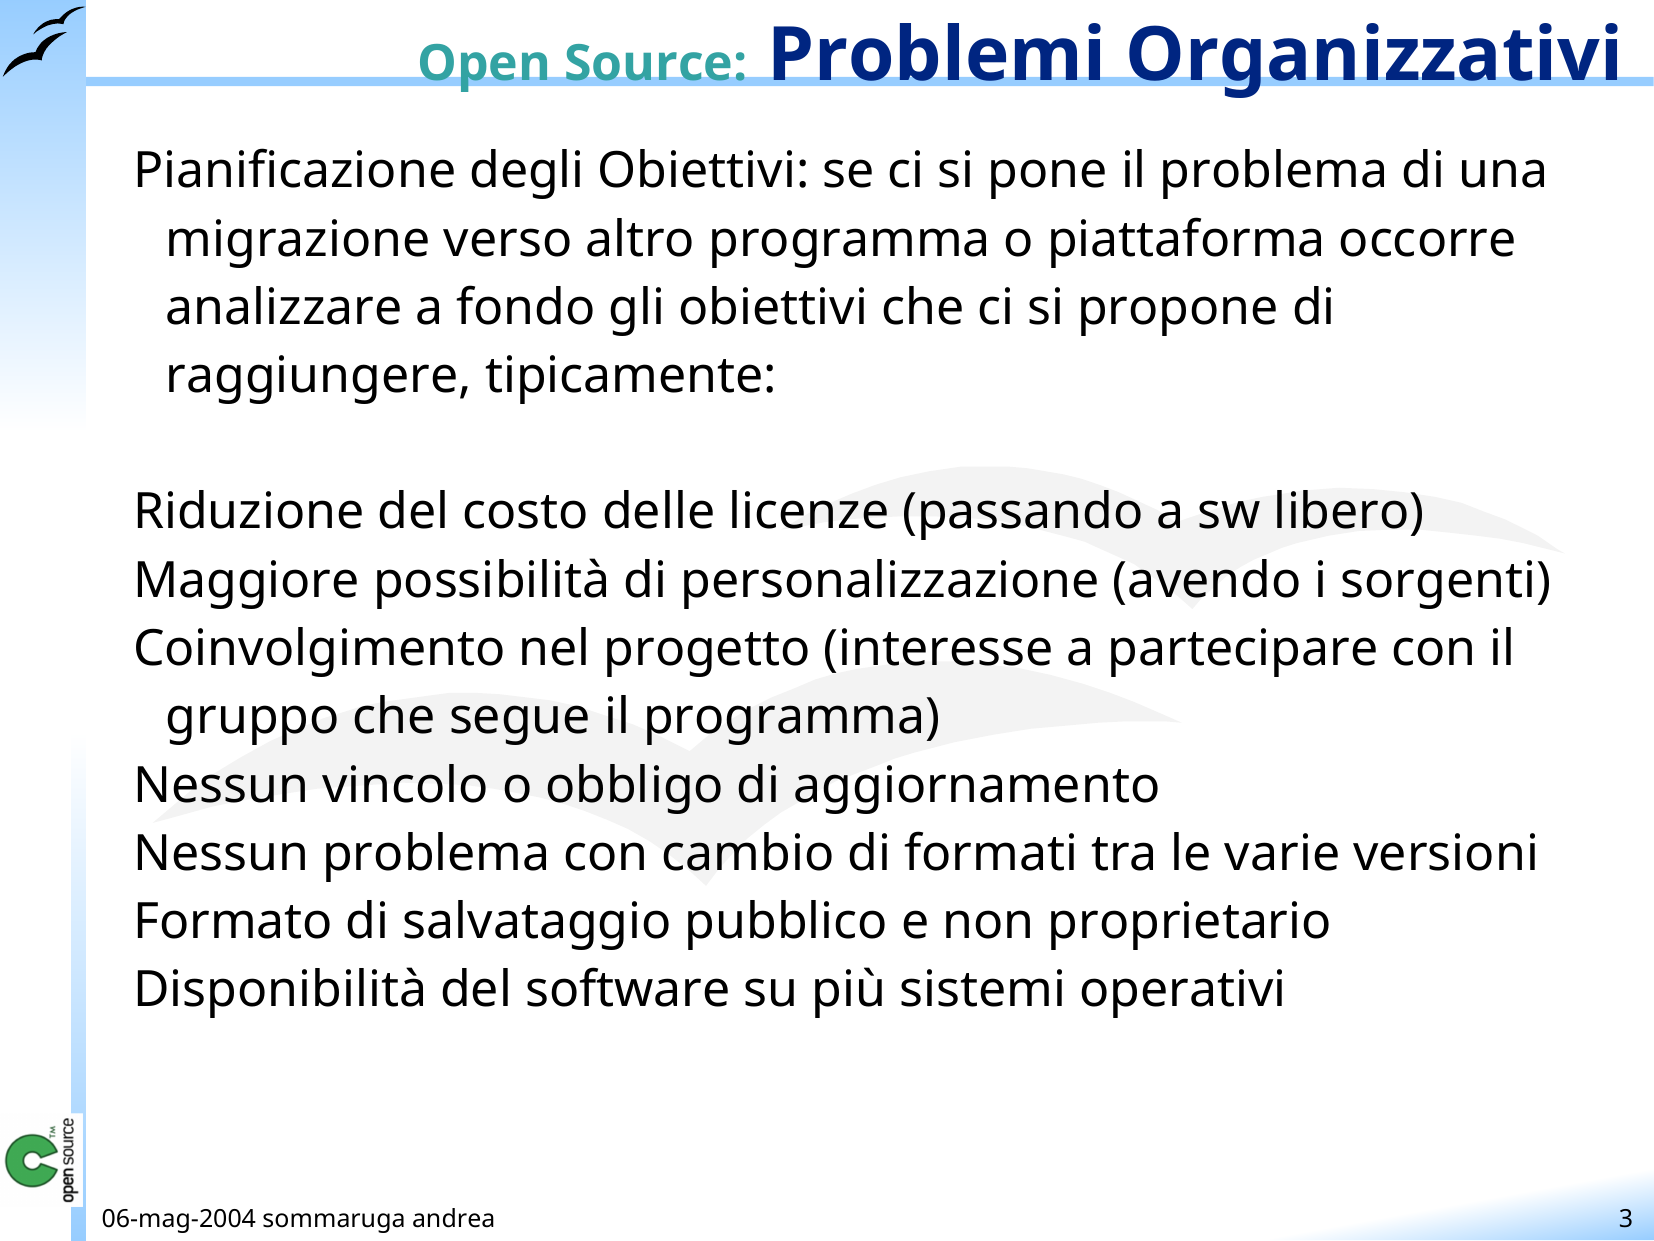

# Open Source: Problemi Organizzativi
Pianificazione degli Obiettivi: se ci si pone il problema di una migrazione verso altro programma o piattaforma occorre analizzare a fondo gli obiettivi che ci si propone di raggiungere, tipicamente:
Riduzione del costo delle licenze (passando a sw libero)
Maggiore possibilità di personalizzazione (avendo i sorgenti)
Coinvolgimento nel progetto (interesse a partecipare con il gruppo che segue il programma)
Nessun vincolo o obbligo di aggiornamento
Nessun problema con cambio di formati tra le varie versioni
Formato di salvataggio pubblico e non proprietario
Disponibilità del software su più sistemi operativi